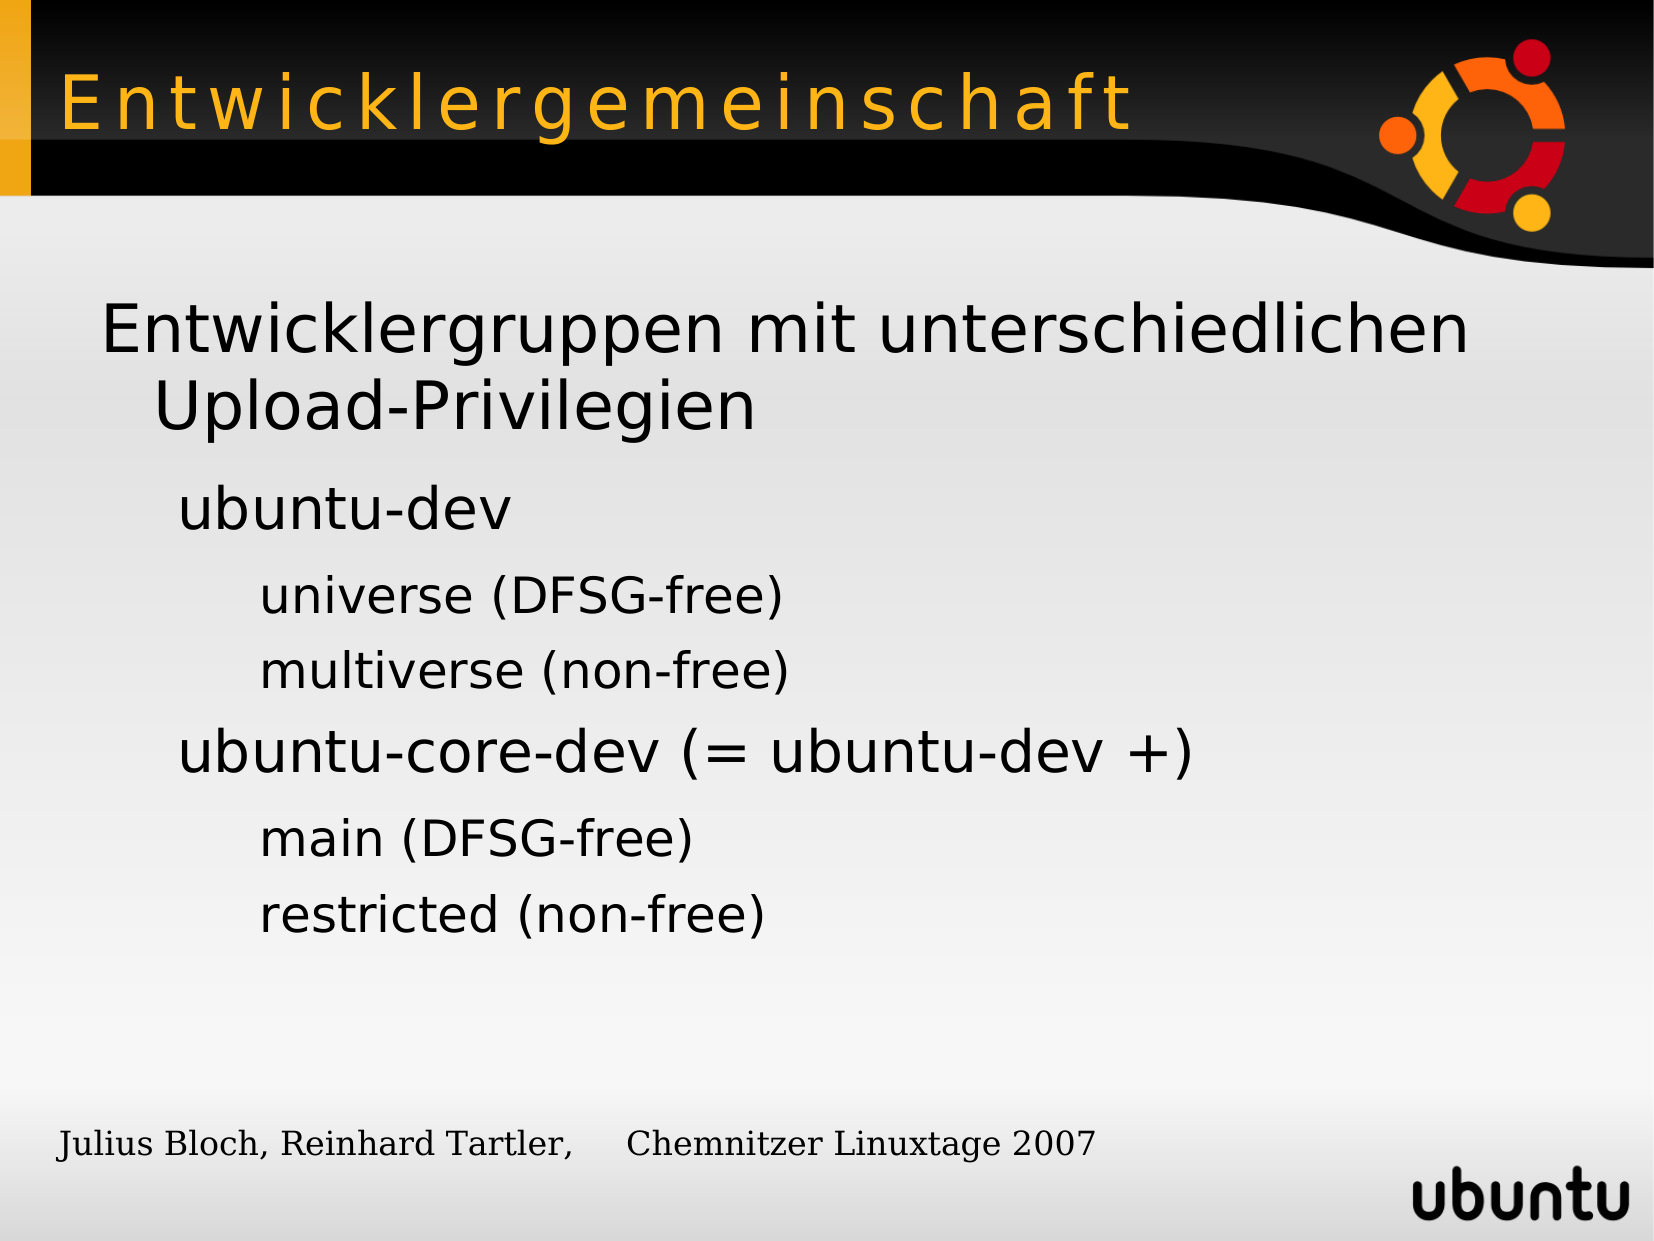

# Entwicklergemeinschaft
Entwicklergruppen mit unterschiedlichen Upload-Privilegien
ubuntu-dev
universe (DFSG-free)
multiverse (non-free)
ubuntu-core-dev (= ubuntu-dev +)
main (DFSG-free)
restricted (non-free)
Julius Bloch, Reinhard Tartler, Chemnitzer Linuxtage 2007